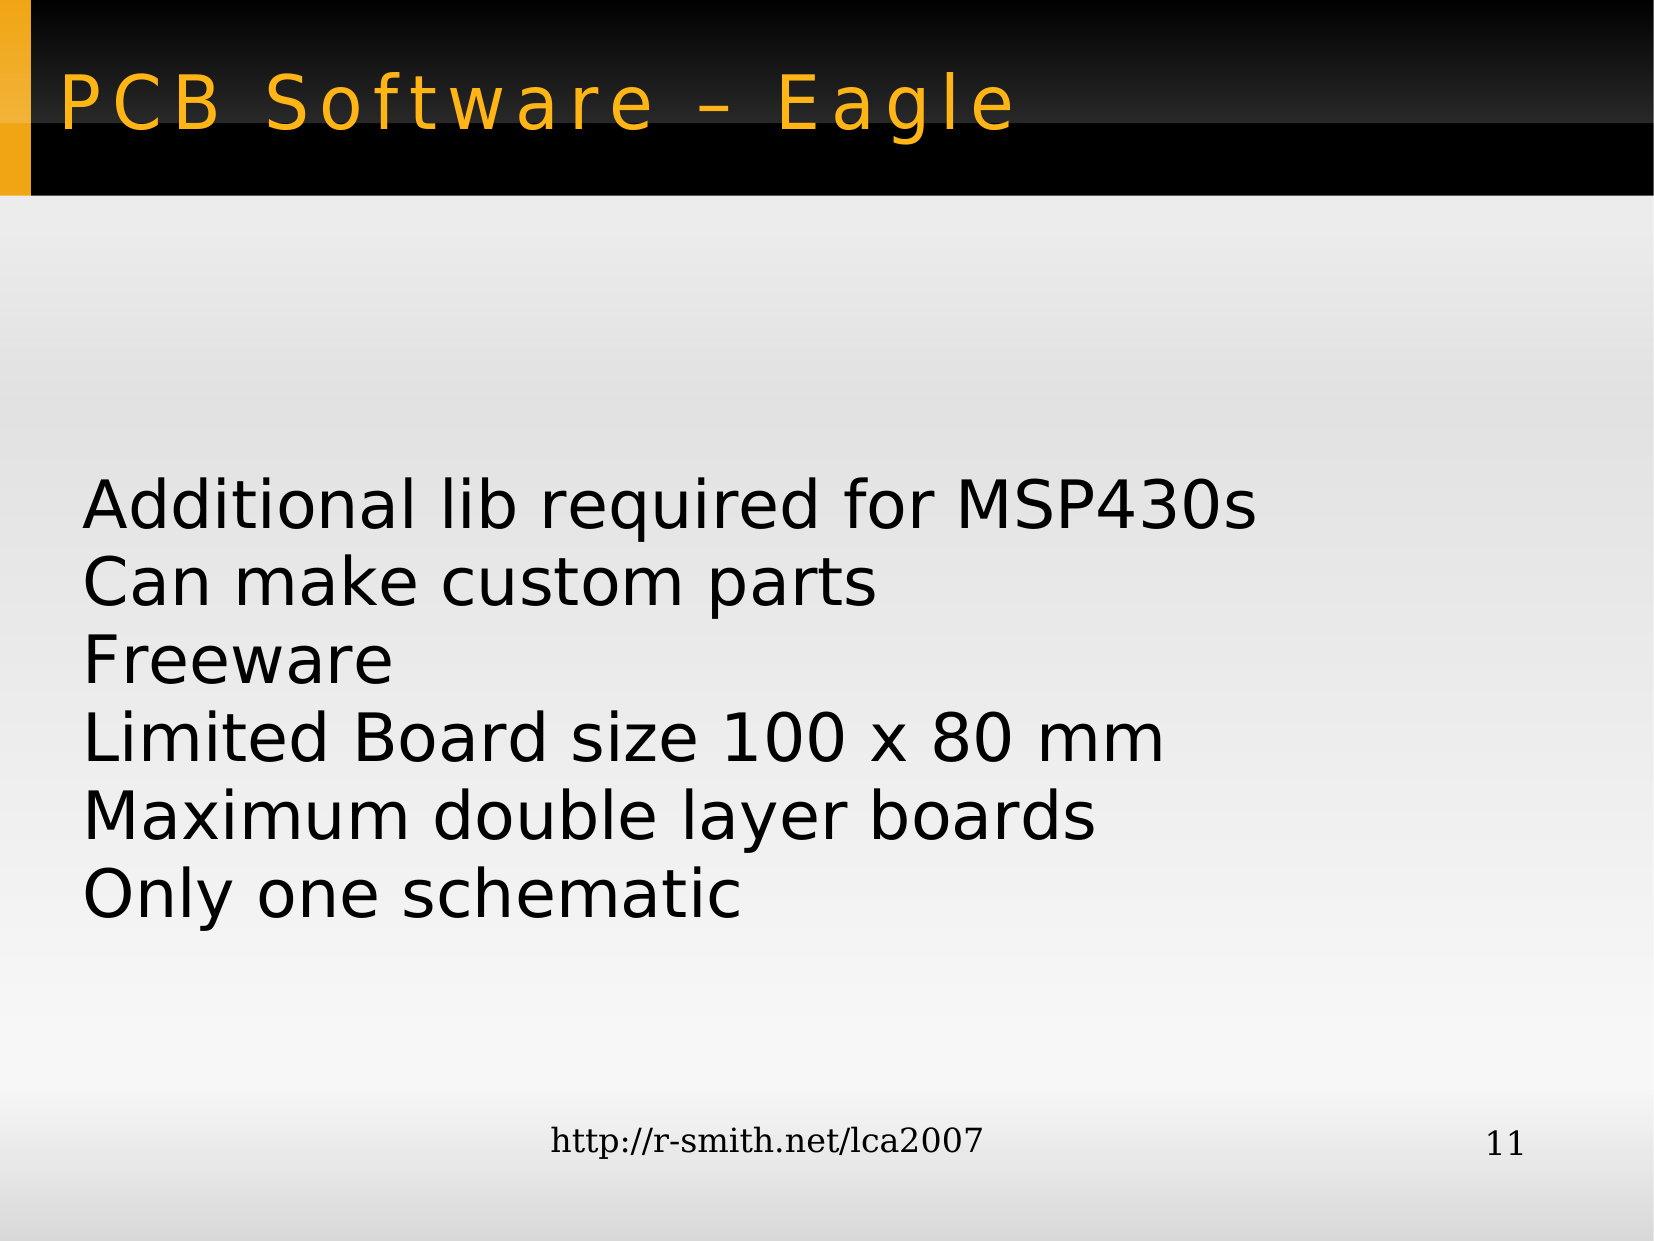

# PCB Software – Eagle
Additional lib required for MSP430s
Can make custom parts
Freeware
Limited Board size 100 x 80 mm
Maximum double layer boards
Only one schematic
http://r-smith.net/lca2007
11